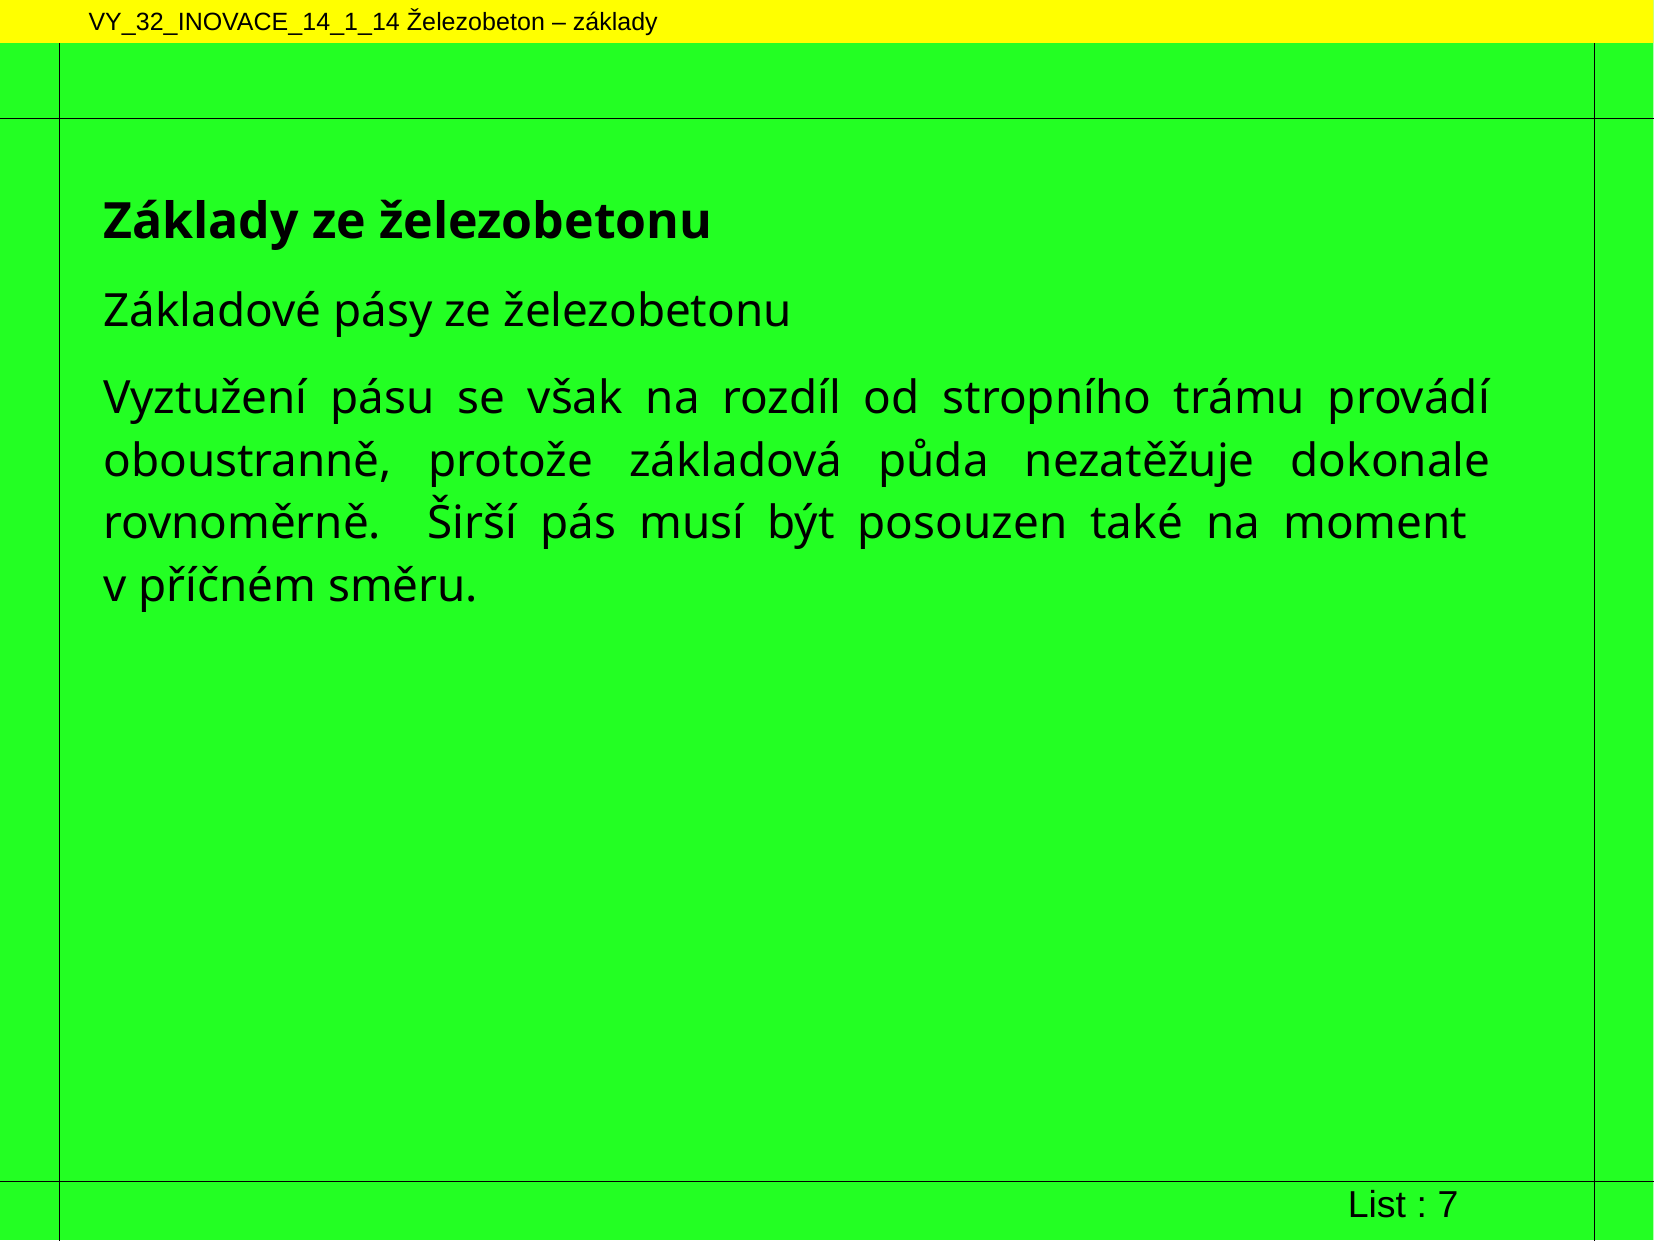

VY_32_INOVACE_14_1_14 Železobeton – základy
Základy ze železobetonu
Základové pásy ze železobetonu
Vyztužení pásu se však na rozdíl od stropního trámu provádí oboustranně, protože základová půda nezatěžuje dokonale rovnoměrně. Širší pás musí být posouzen také na moment
v příčném směru.
List :